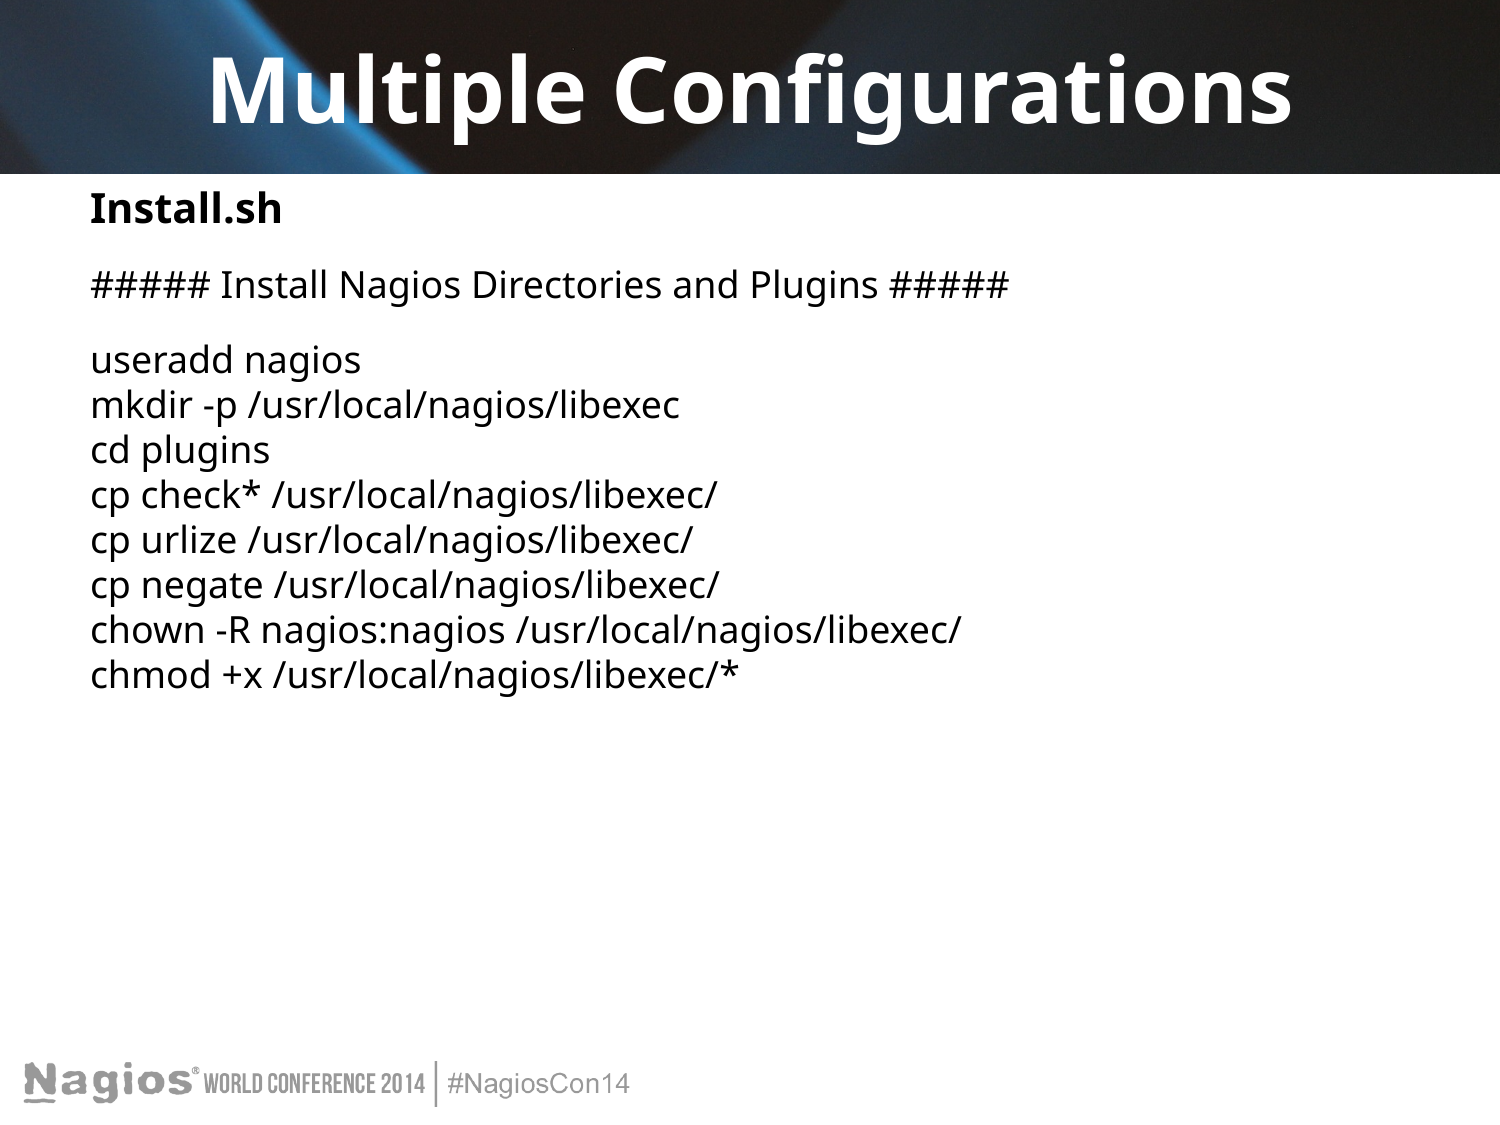

# Multiple Configurations
Install.sh
##### Install Nagios Directories and Plugins #####
useradd nagios
mkdir -p /usr/local/nagios/libexec
cd plugins
cp check* /usr/local/nagios/libexec/
cp urlize /usr/local/nagios/libexec/
cp negate /usr/local/nagios/libexec/
chown -R nagios:nagios /usr/local/nagios/libexec/
chmod +x /usr/local/nagios/libexec/*